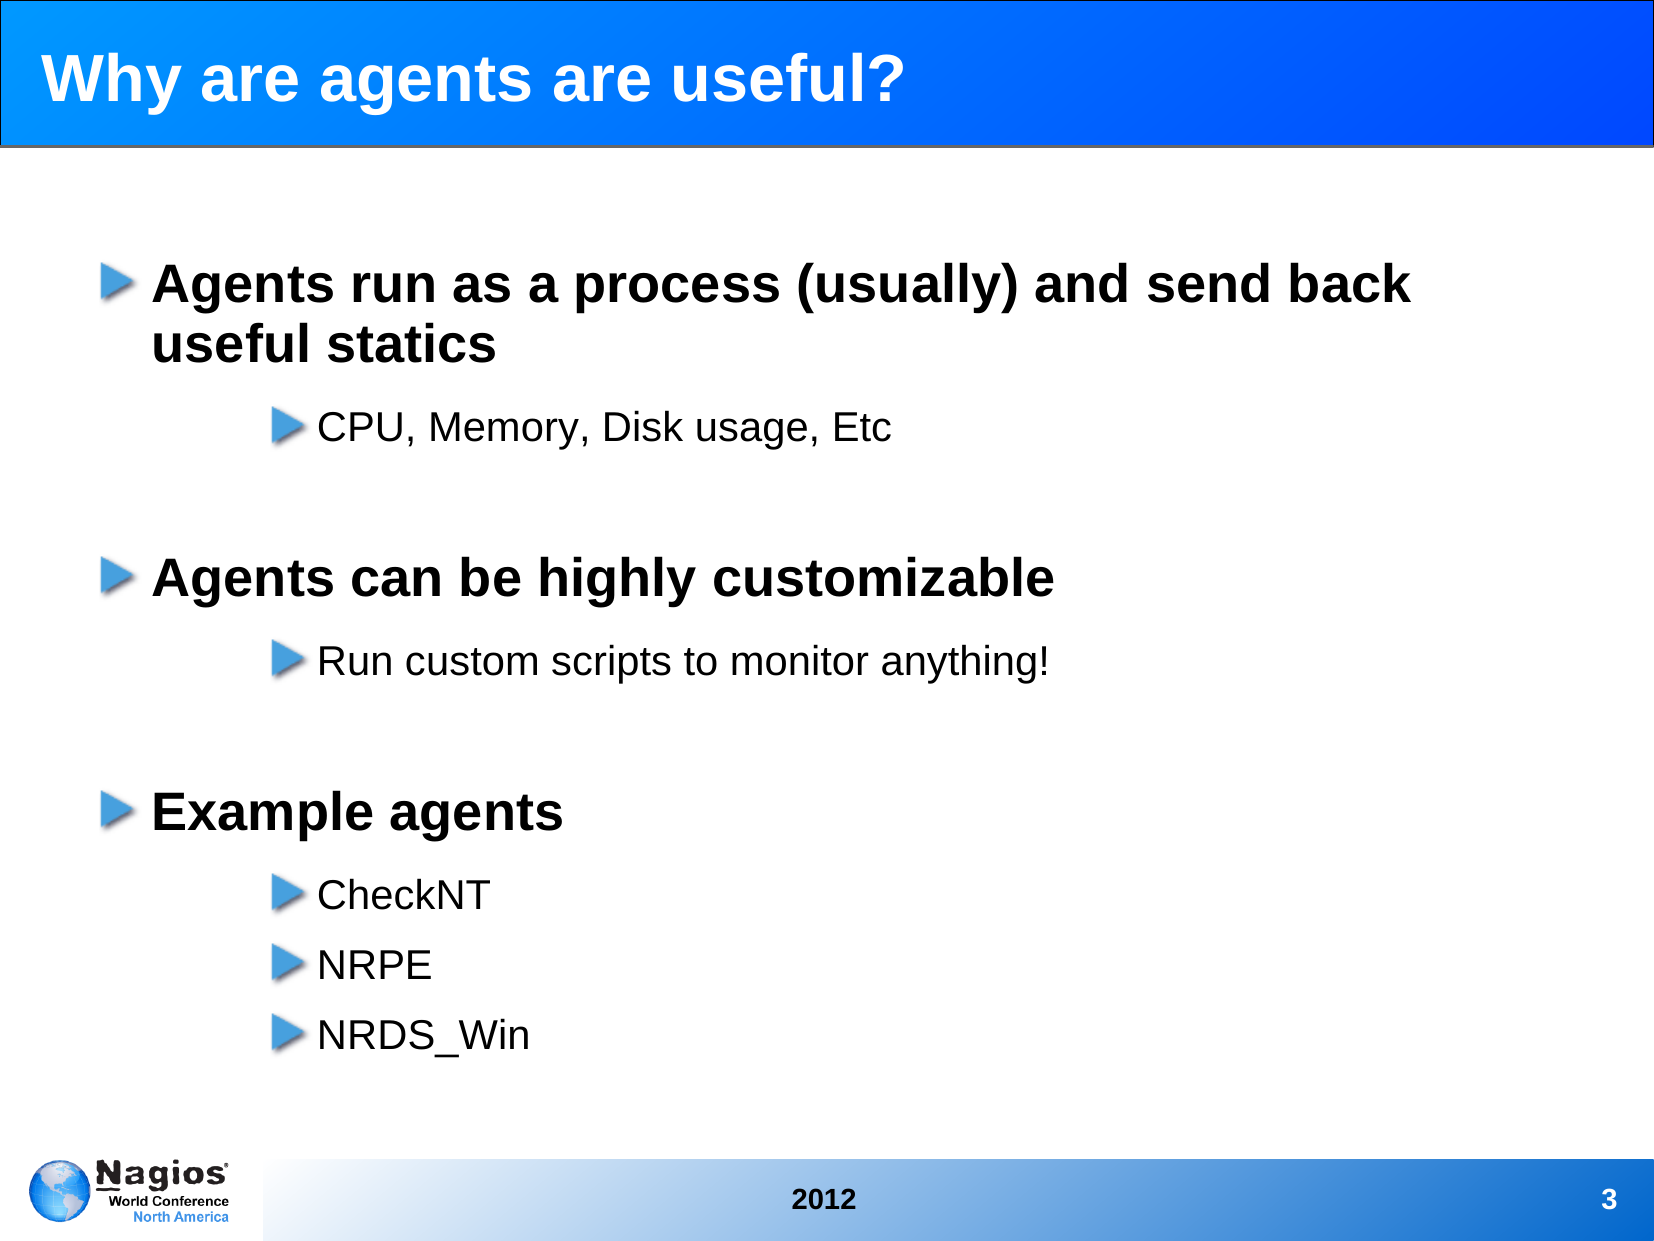

# Why are agents are useful?
Agents run as a process (usually) and send back useful statics
CPU, Memory, Disk usage, Etc
Agents can be highly customizable
Run custom scripts to monitor anything!
Example agents
CheckNT
NRPE
NRDS_Win
2011
3